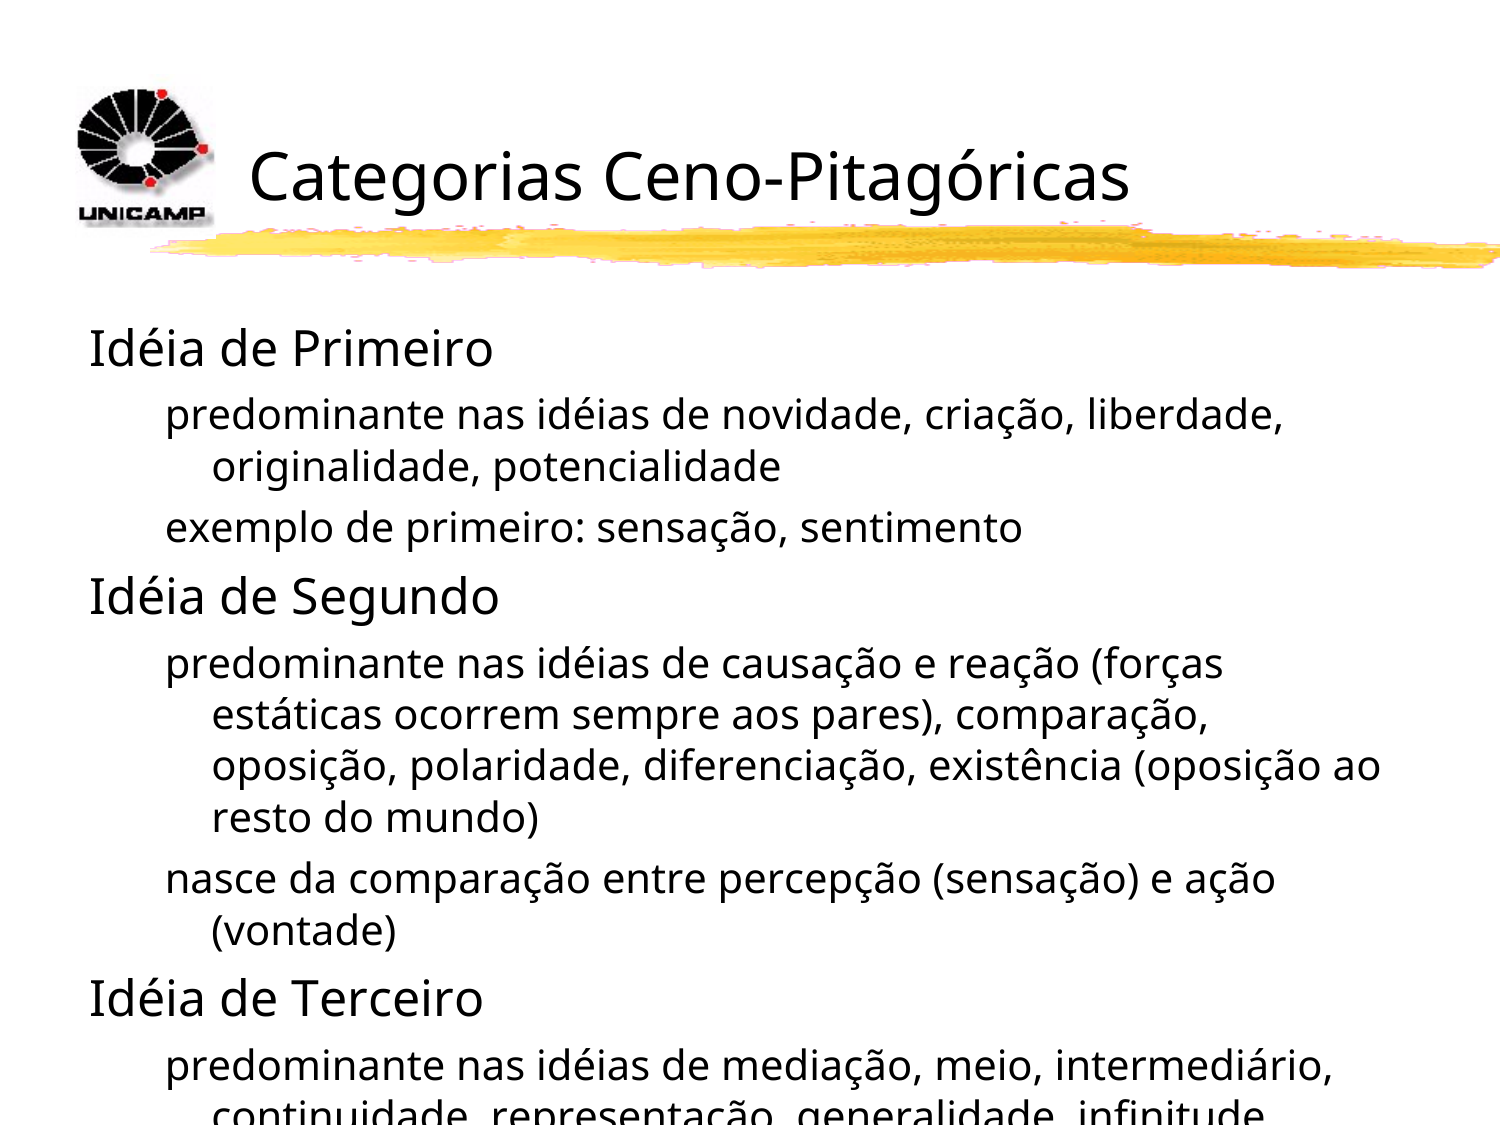

# Categorias Ceno-Pitagóricas
Idéia de Primeiro
predominante nas idéias de novidade, criação, liberdade, originalidade, potencialidade
exemplo de primeiro: sensação, sentimento
Idéia de Segundo
predominante nas idéias de causação e reação (forças estáticas ocorrem sempre aos pares), comparação, oposição, polaridade, diferenciação, existência (oposição ao resto do mundo)
nasce da comparação entre percepção (sensação) e ação (vontade)
Idéia de Terceiro
predominante nas idéias de mediação, meio, intermediário, continuidade, representação, generalidade, infinitude, difusão, crescimento, inteligência (intencionalidade)